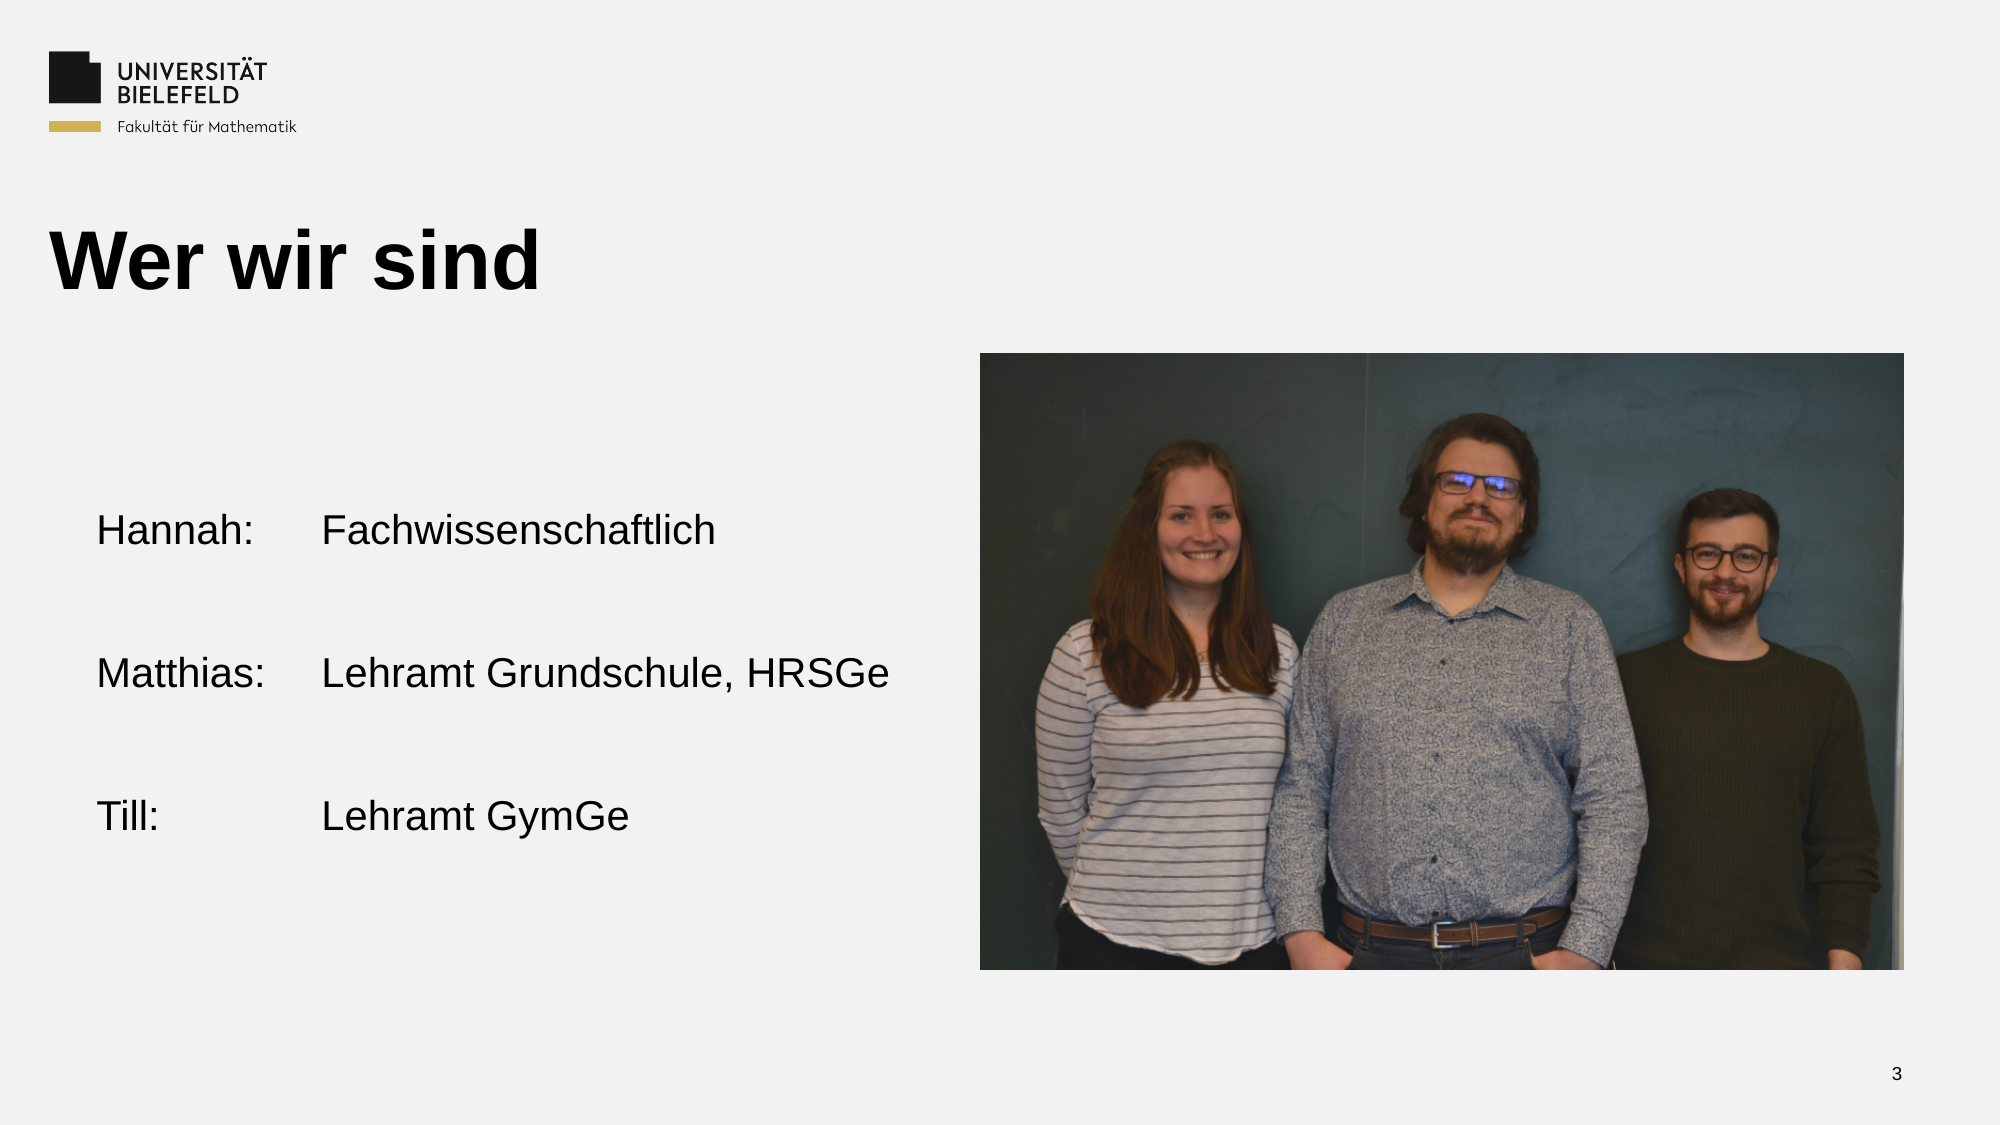

# Wer wir sind
Hannah:	Fachwissenschaftlich
Matthias:	Lehramt Grundschule, HRSGe
Till:			Lehramt GymGe